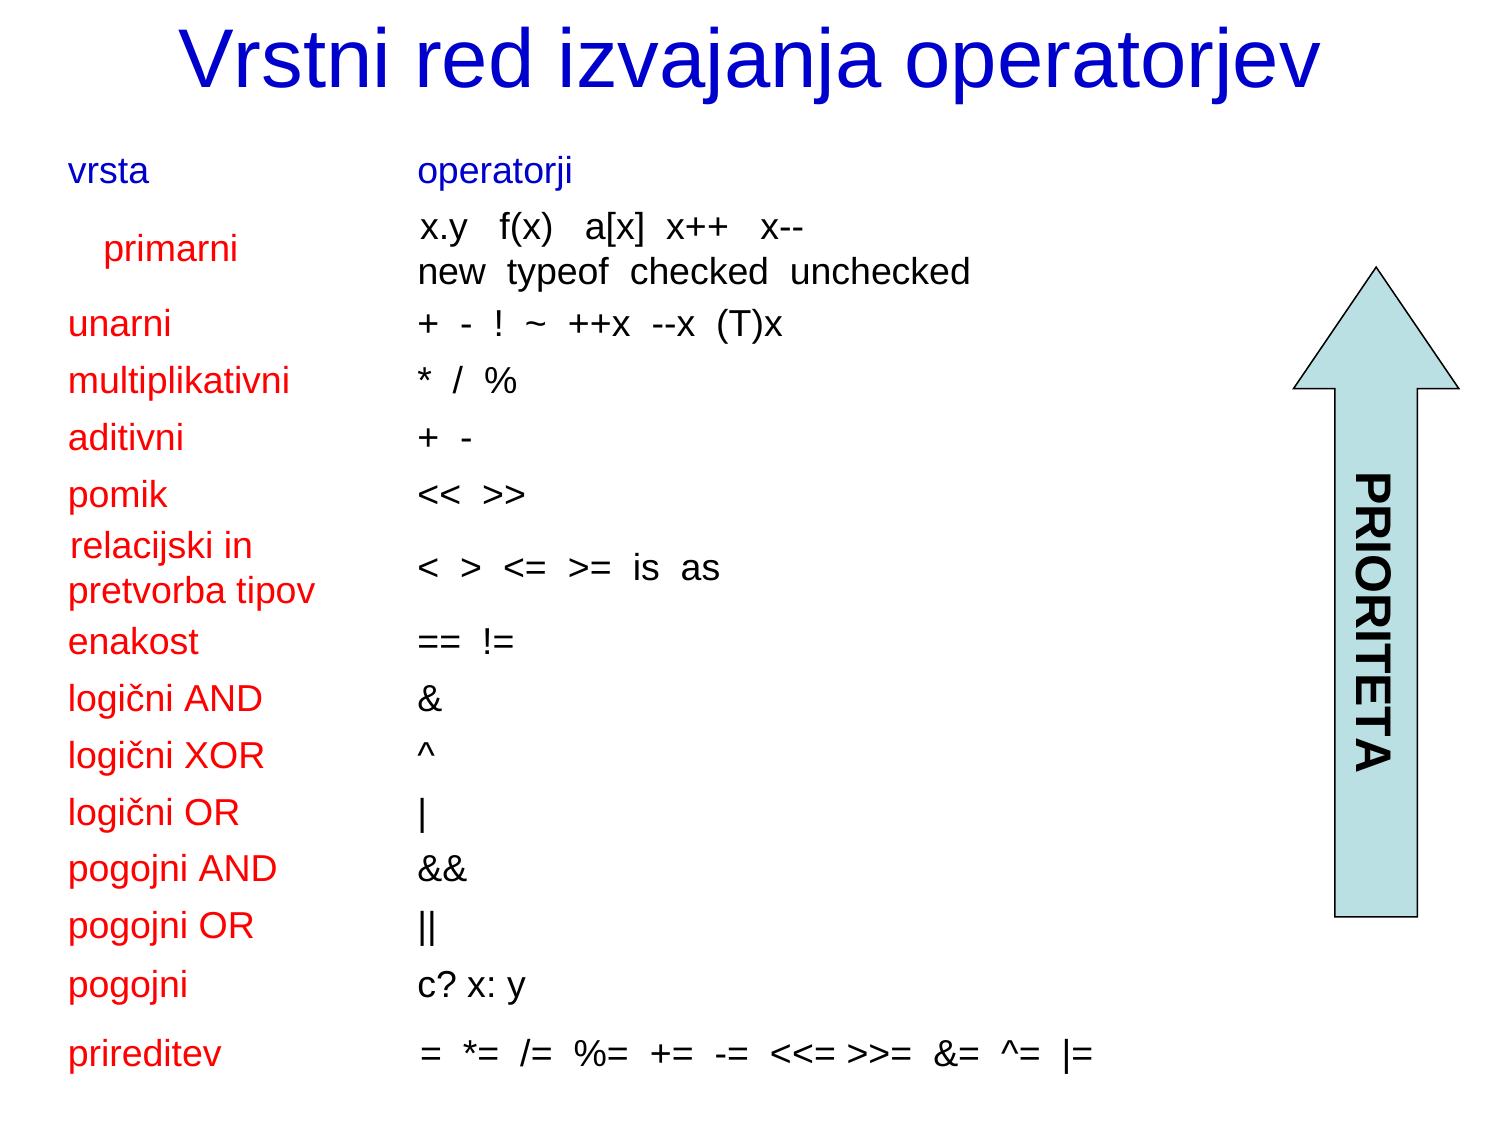

# Vrstni red izvajanja operatorjev
| vrsta | operatorji |
| --- | --- |
| primarni | x.y f(x) a[x] x++ x-- new typeof checked unchecked |
| unarni | + - ! ~ ++x --x (T)x |
| multiplikativni | \* / % |
| aditivni | + - |
| pomik | << >> |
| relacijski in pretvorba tipov | < > <= >= is as |
| enakost | == != |
| logični AND | & |
| logični XOR | ^ |
| logični OR | | |
| pogojni AND | && |
| pogojni OR | || |
| pogojni | c? x: y |
| prireditev | = \*= /= %= += -= <<= >>= &= ^= |= |
PRIORITETA